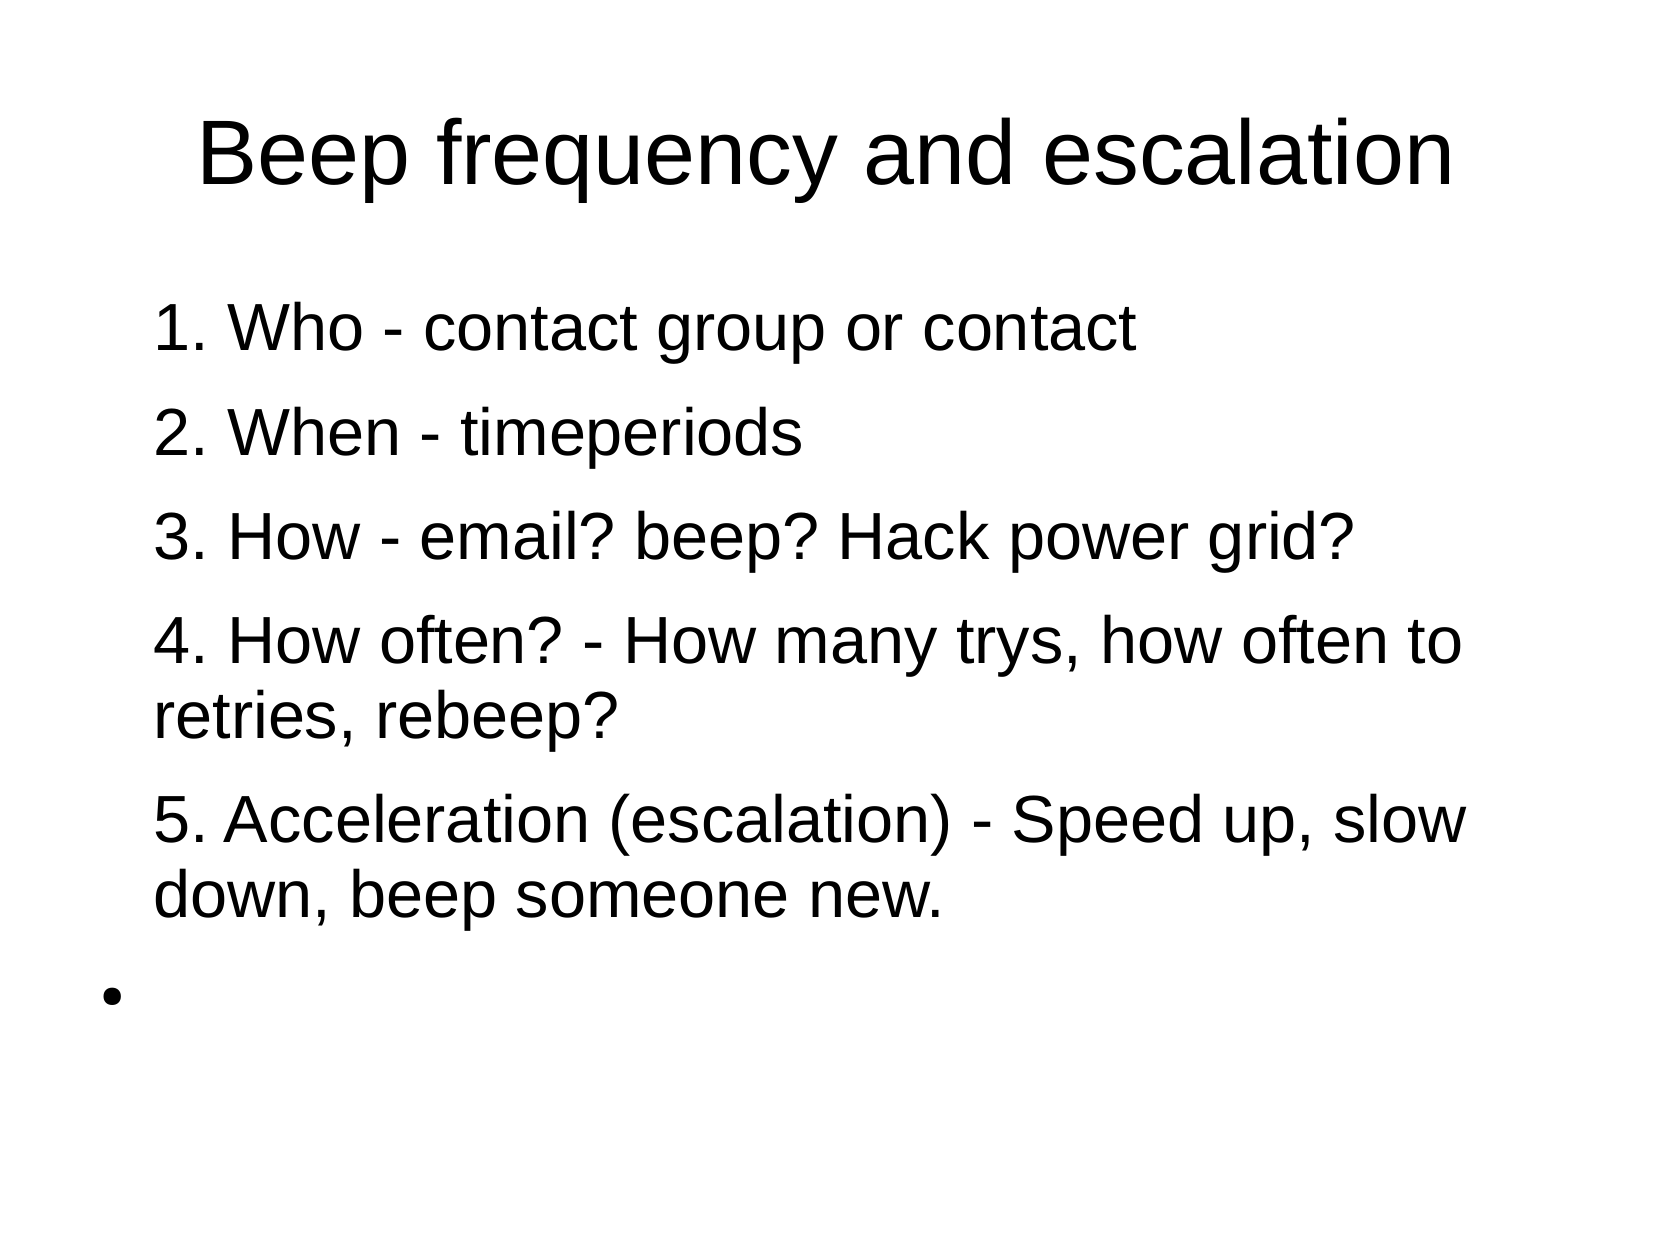

# Beep frequency and escalation
1. Who - contact group or contact
2. When - timeperiods
3. How - email? beep? Hack power grid?
4. How often? - How many trys, how often to retries, rebeep?
5. Acceleration (escalation) - Speed up, slow down, beep someone new.